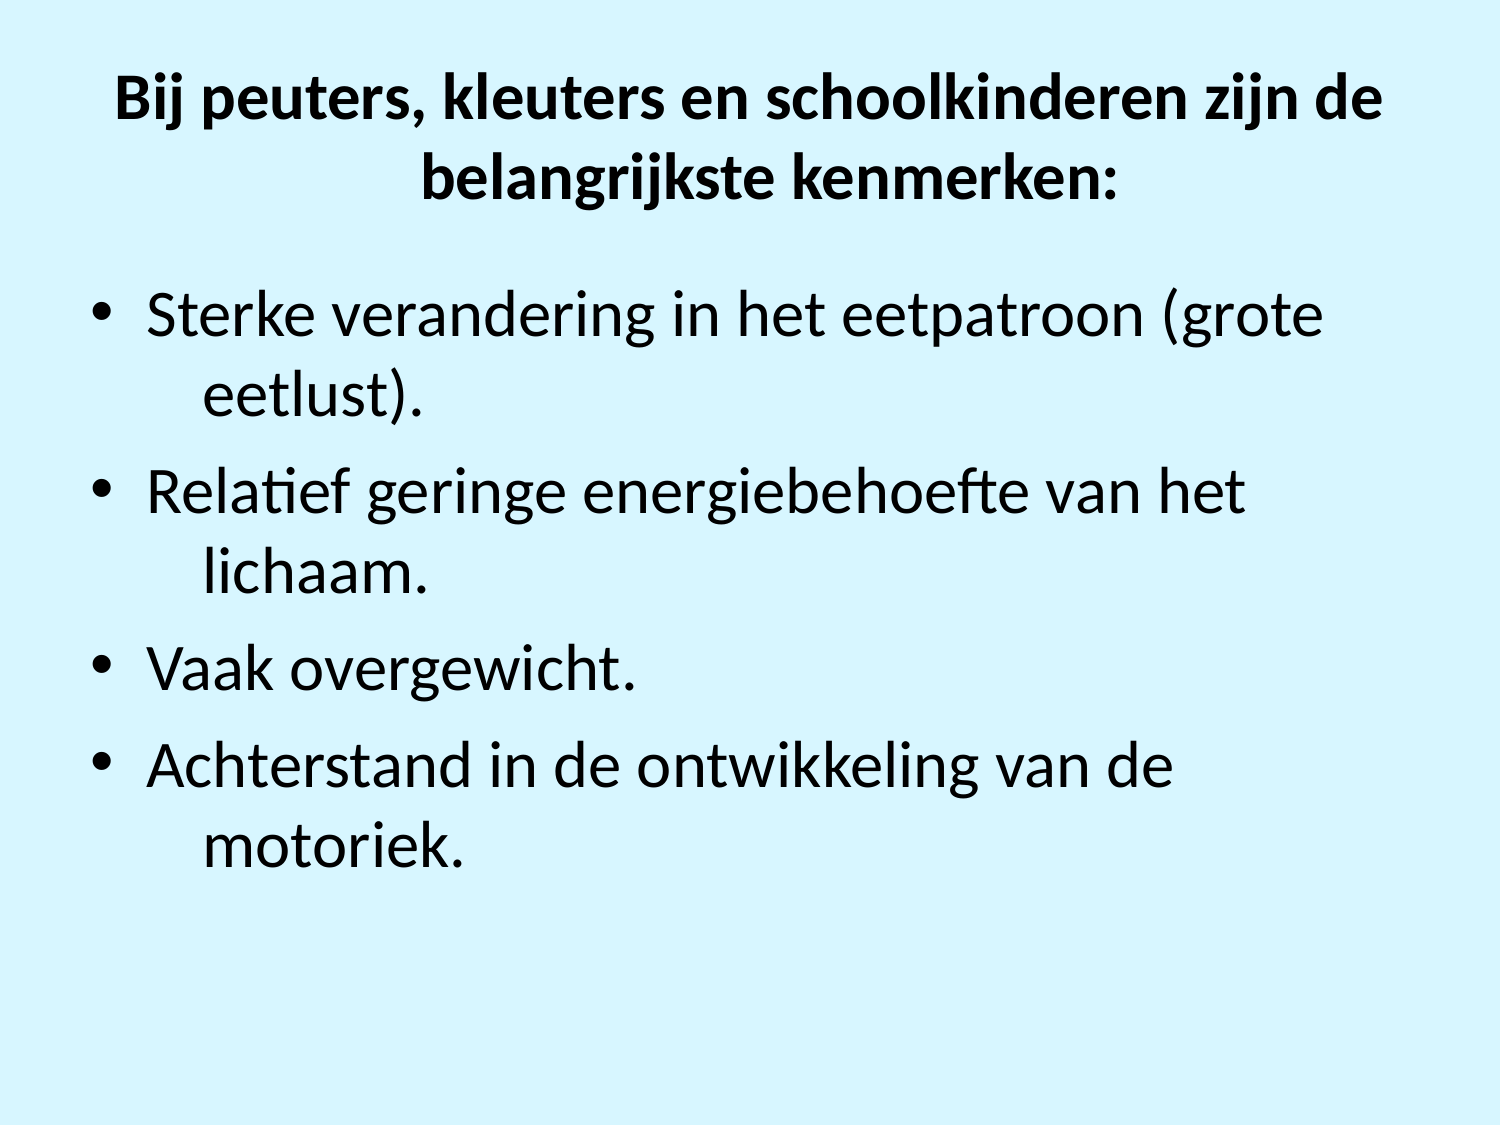

# Bij peuters, kleuters en schoolkinderen zijn de belangrijkste kenmerken:
Sterke verandering in het eetpatroon (grote eetlust).
Relatief geringe energiebehoefte van het lichaam.
Vaak overgewicht.
Achterstand in de ontwikkeling van de motoriek.